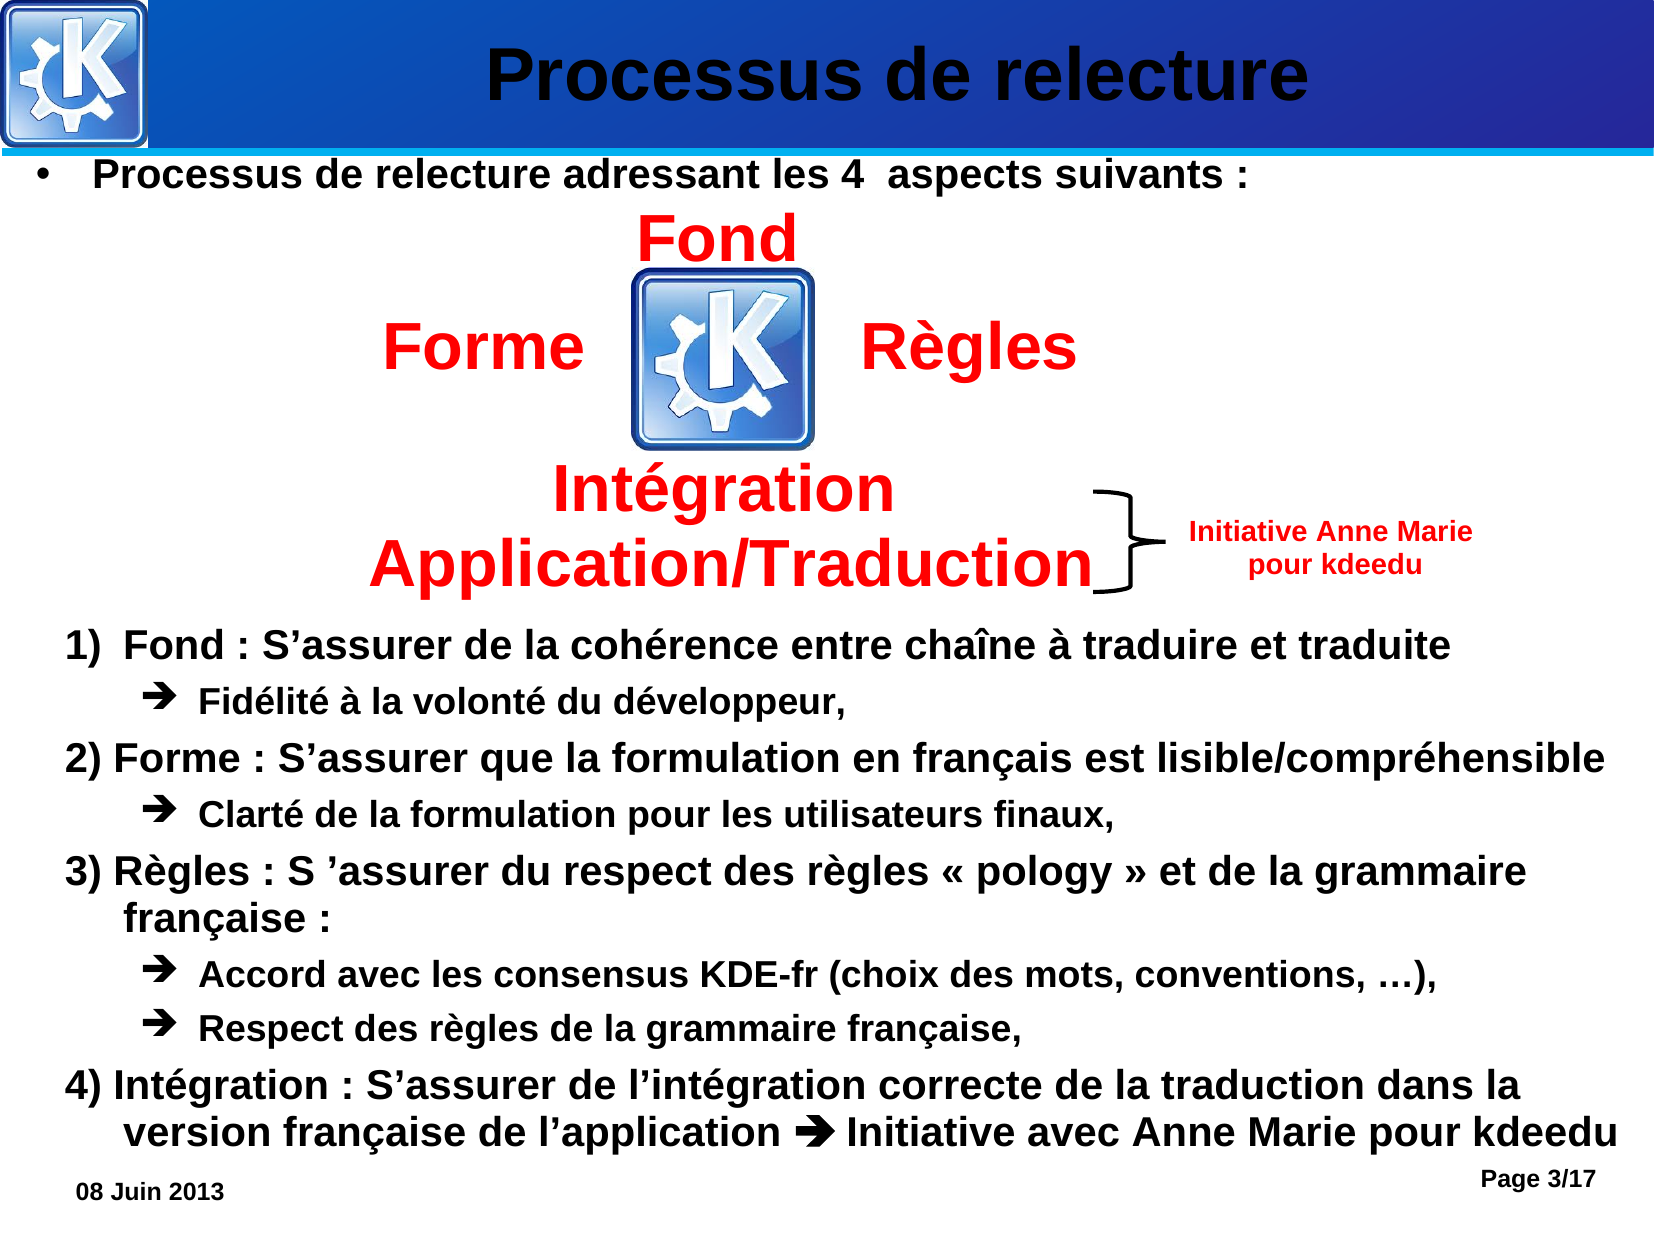

Processus de relecture
Processus de relecture adressant les 4 aspects suivants :
Fond : S’assurer de la cohérence entre chaîne à traduire et traduite
Fidélité à la volonté du développeur,
2) Forme : S’assurer que la formulation en français est lisible/compréhensible
Clarté de la formulation pour les utilisateurs finaux,
3) Règles : S ’assurer du respect des règles « pology » et de la grammaire française :
Accord avec les consensus KDE-fr (choix des mots, conventions, …),
Respect des règles de la grammaire française,
4) Intégration : S’assurer de l’intégration correcte de la traduction dans la version française de l’application  Initiative avec Anne Marie pour kdeedu
Fond
Forme
Règles
Intégration
Application/Traduction
Initiative Anne Marie
pour kdeedu